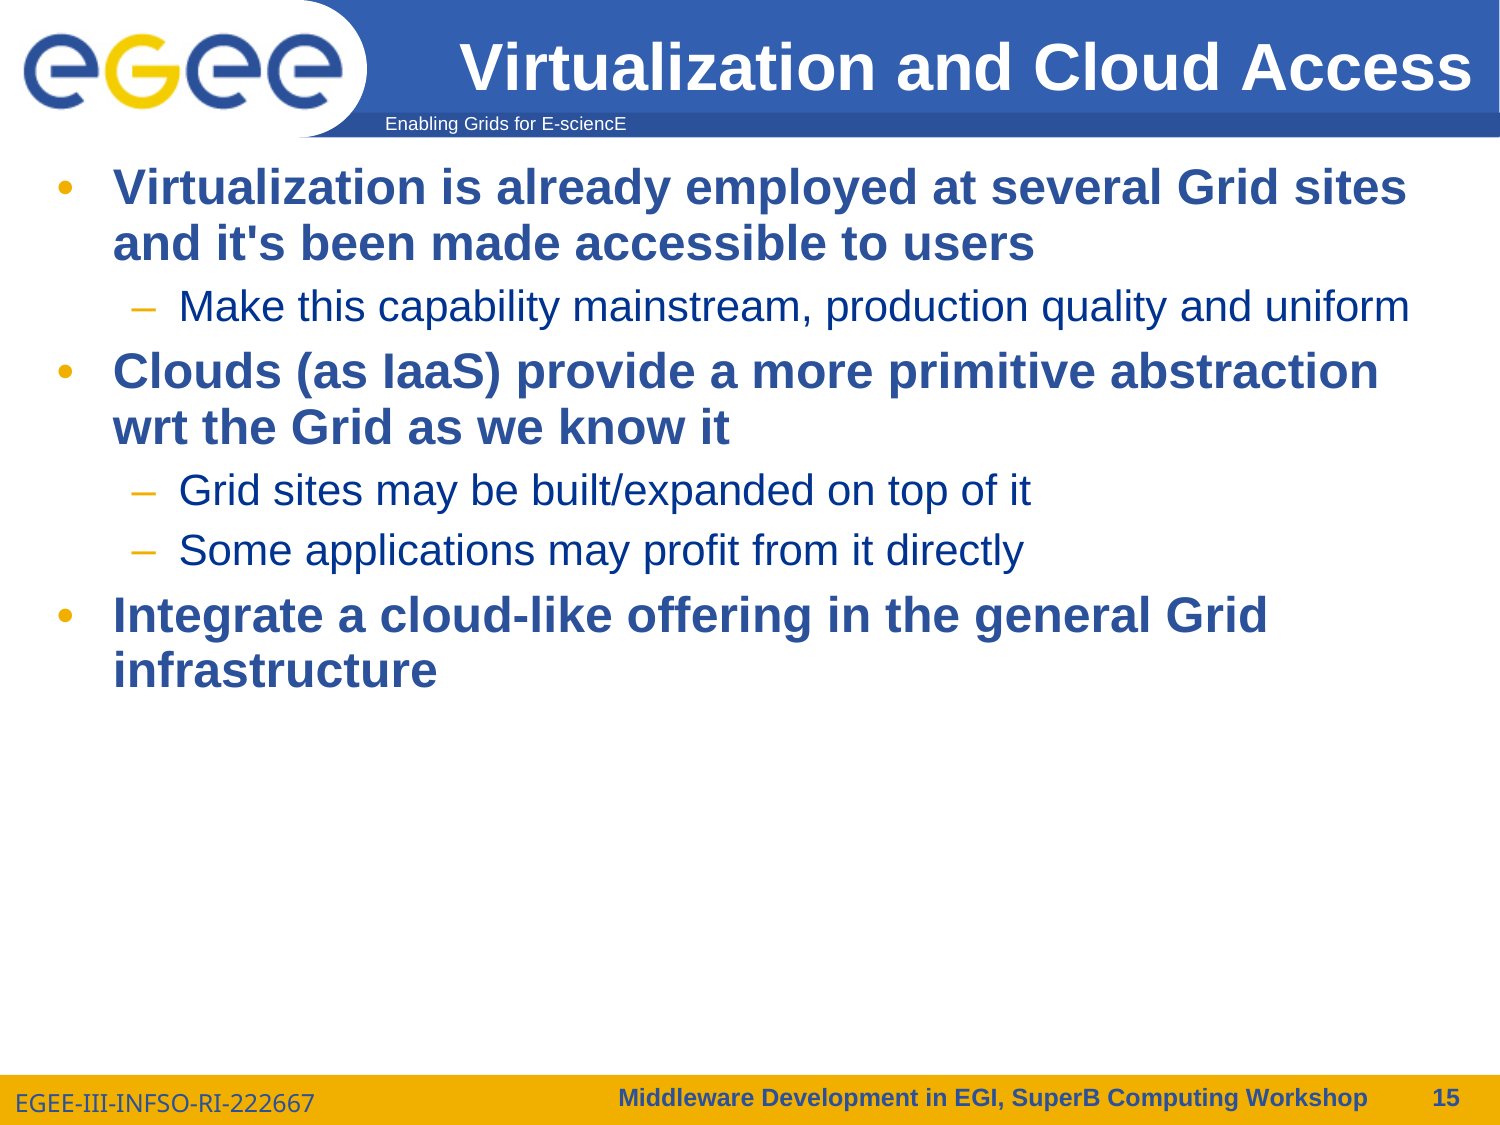

# Virtualization and Cloud Access
Virtualization is already employed at several Grid sites and it's been made accessible to users
Make this capability mainstream, production quality and uniform
Clouds (as IaaS) provide a more primitive abstraction wrt the Grid as we know it
Grid sites may be built/expanded on top of it
Some applications may profit from it directly
Integrate a cloud-like offering in the general Grid infrastructure
Middleware Development in EGI, SuperB Computing Workshop
15